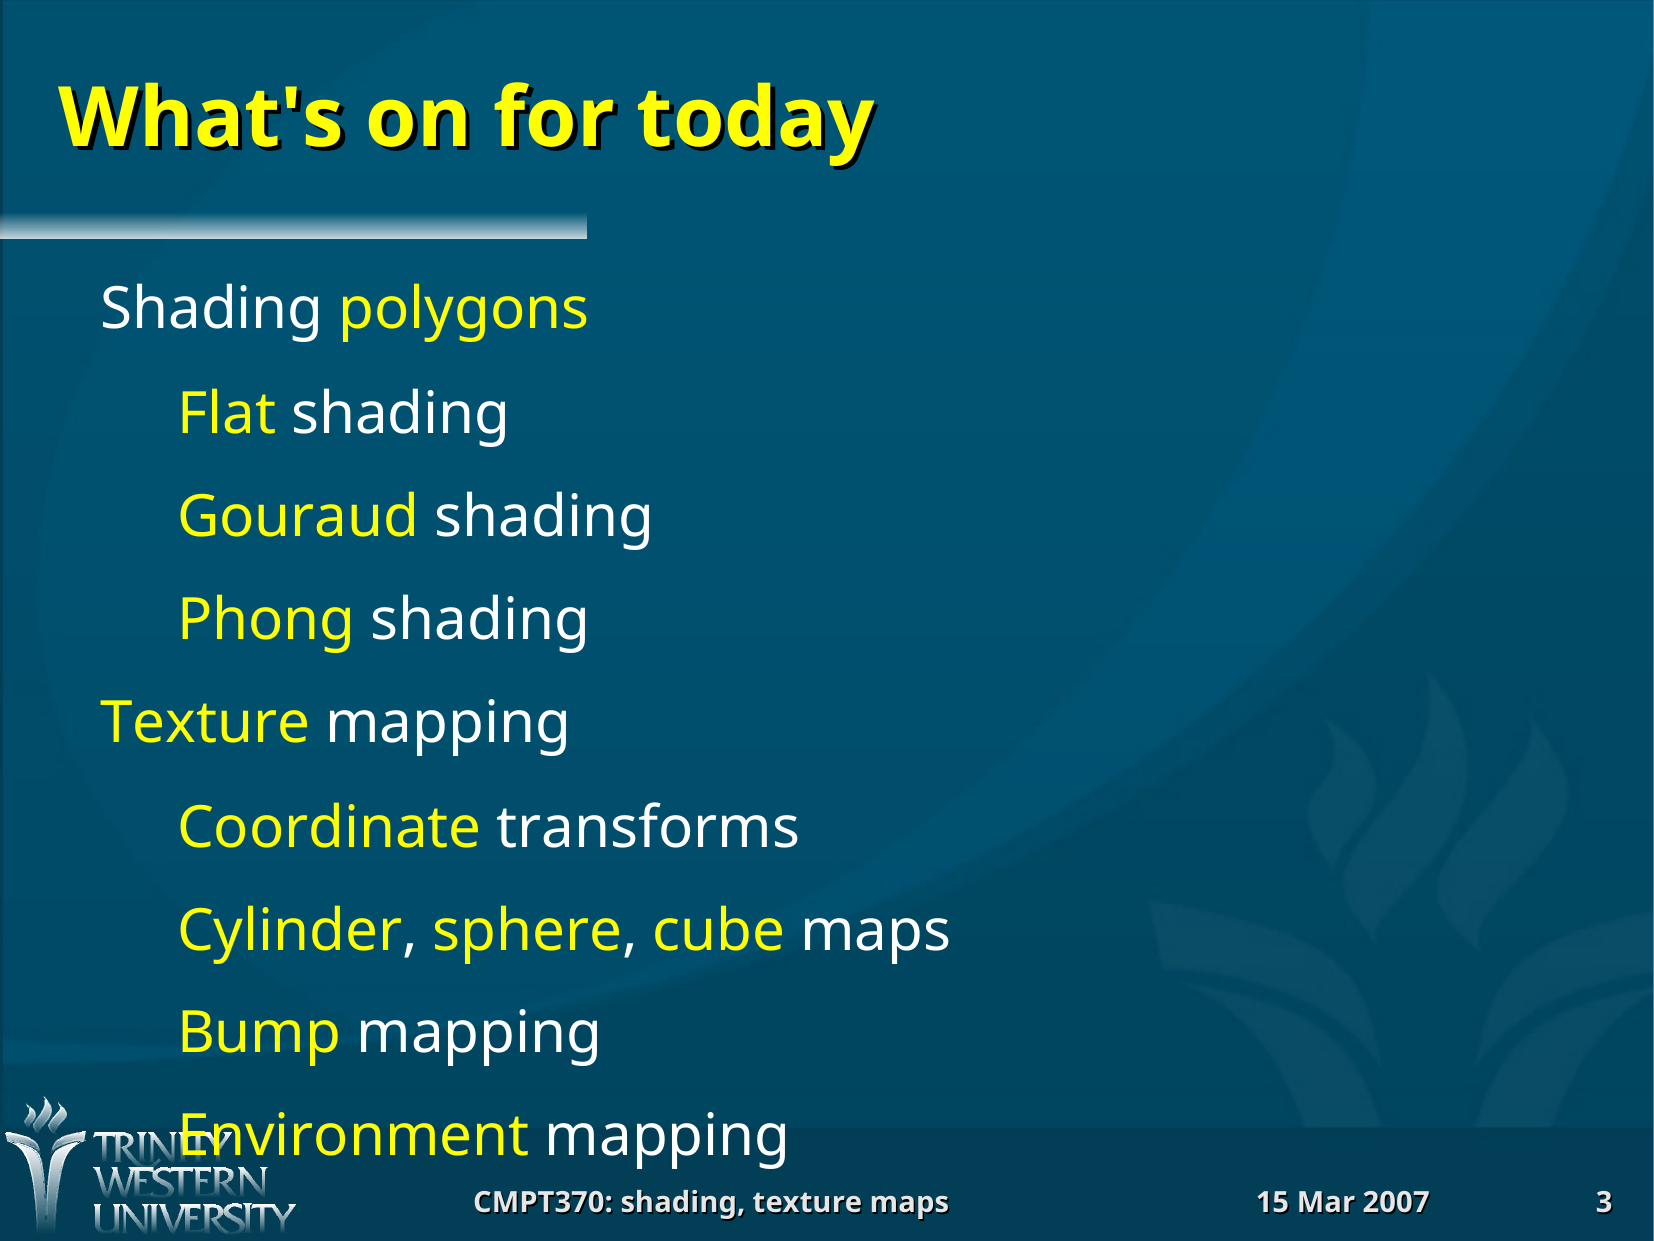

# What's on for today
Shading polygons
Flat shading
Gouraud shading
Phong shading
Texture mapping
Coordinate transforms
Cylinder, sphere, cube maps
Bump mapping
Environment mapping
CMPT370: shading, texture maps
15 Mar 2007
3